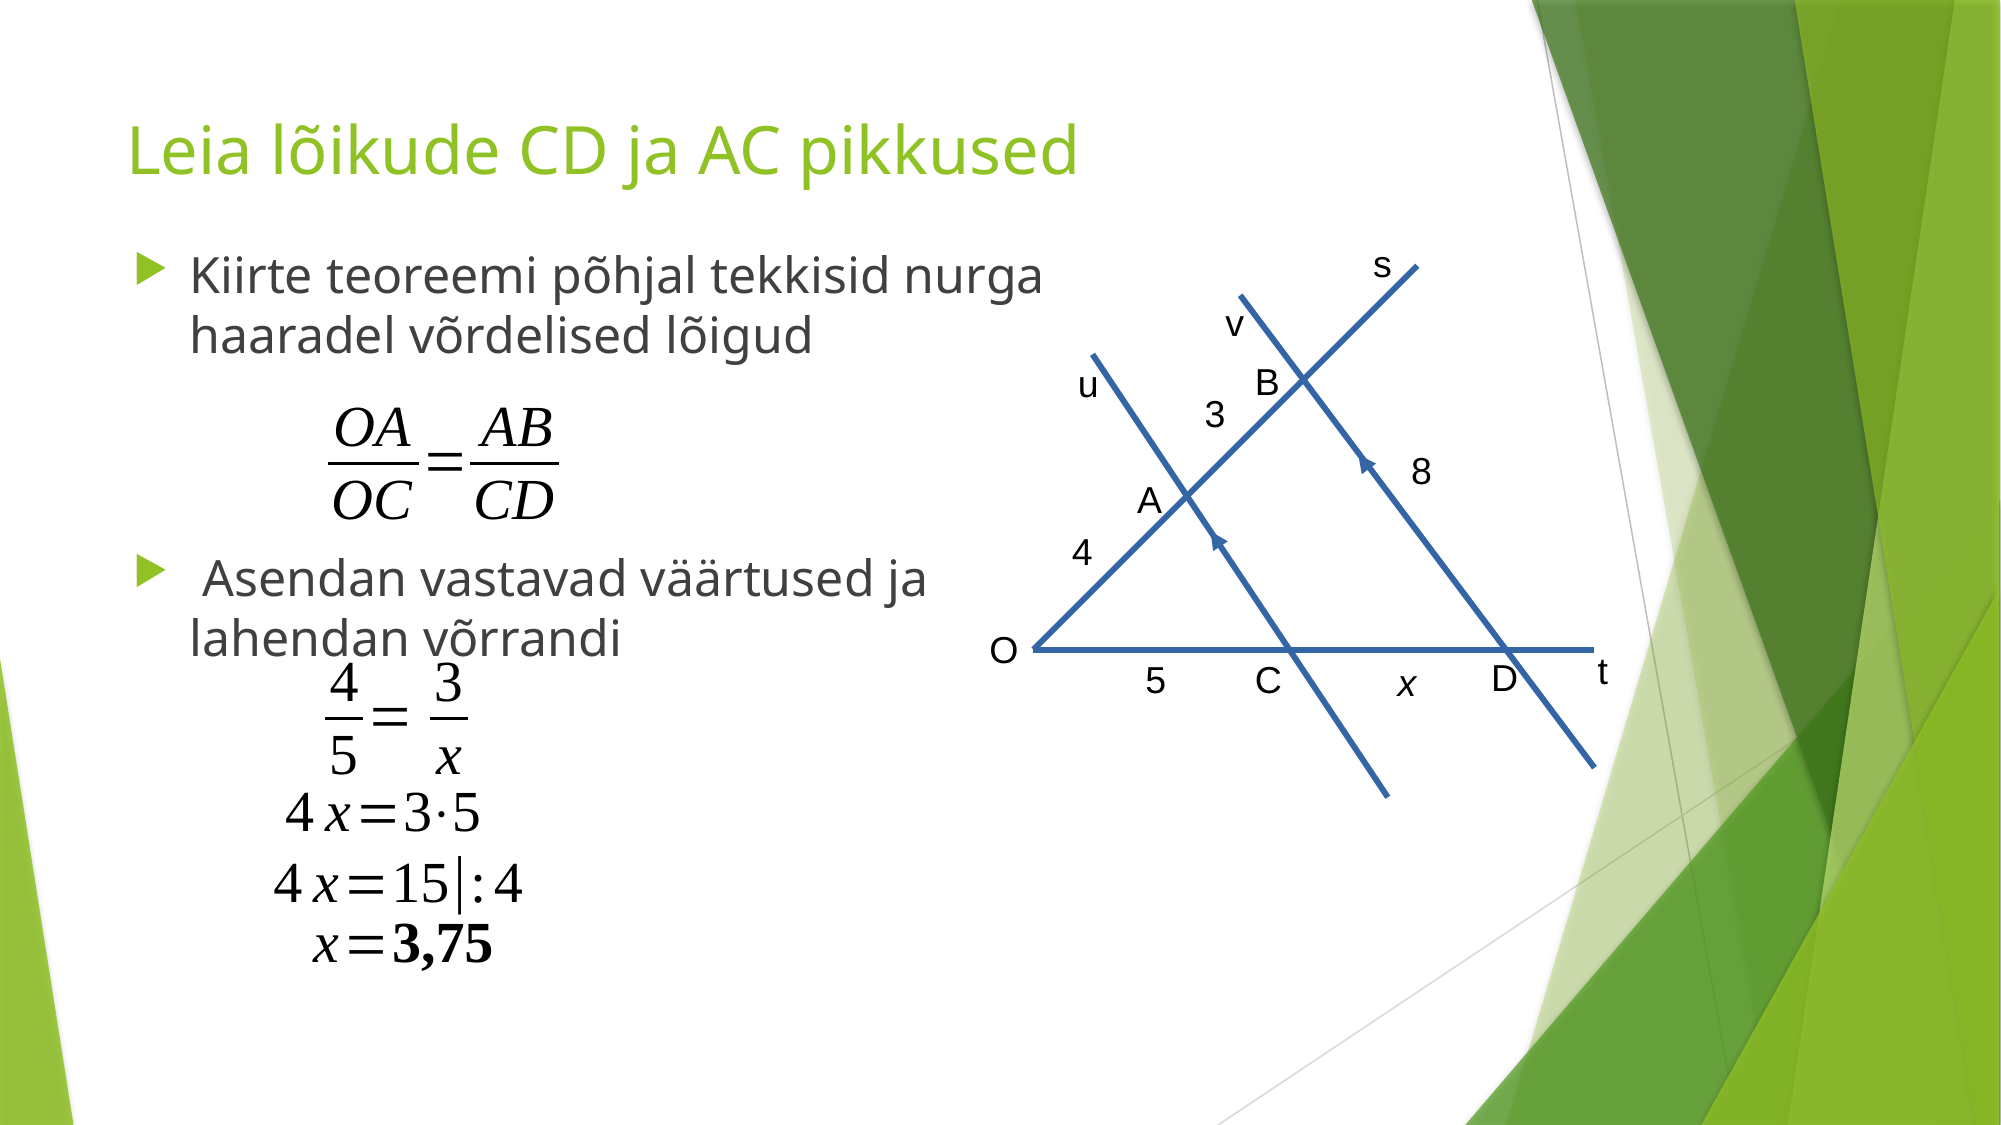

# Leia lõikude CD ja AC pikkused
Kiirte teoreemi põhjal tekkisid nurga haaradel võrdelised lõigud
 Asendan vastavad väärtused ja lahendan võrrandi
s
v
B
u
3
8
A
4
O
t
D
5
C
x